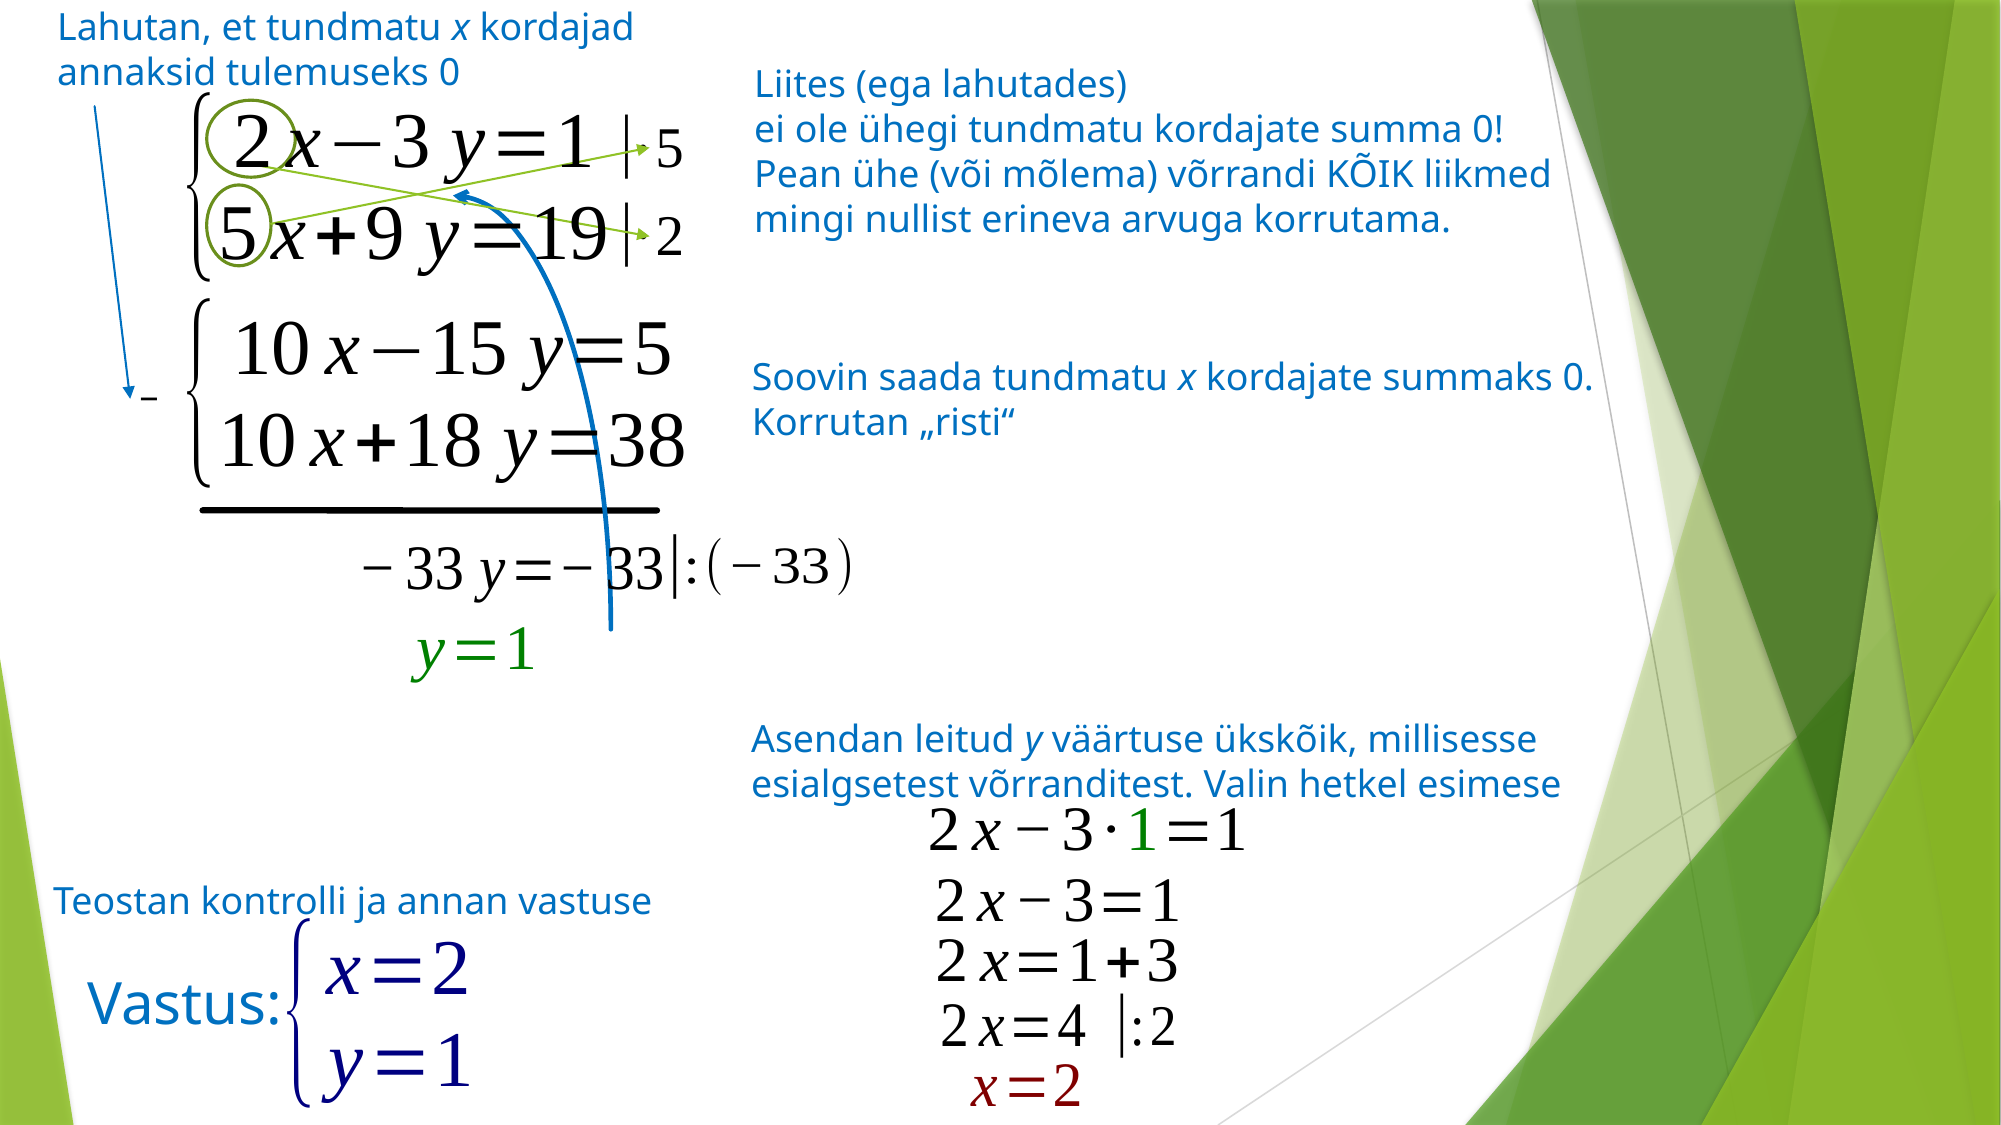

Lahutan, et tundmatu x kordajad
annaksid tulemuseks 0
Liites (ega lahutades)
ei ole ühegi tundmatu kordajate summa 0!
Pean ühe (või mõlema) võrrandi KÕIK liikmed
mingi nullist erineva arvuga korrutama.
Soovin saada tundmatu x kordajate summaks 0.
Korrutan „risti“
Asendan leitud y väärtuse ükskõik, millisesse
esialgsetest võrranditest. Valin hetkel esimese
Teostan kontrolli ja annan vastuse
Vastus: